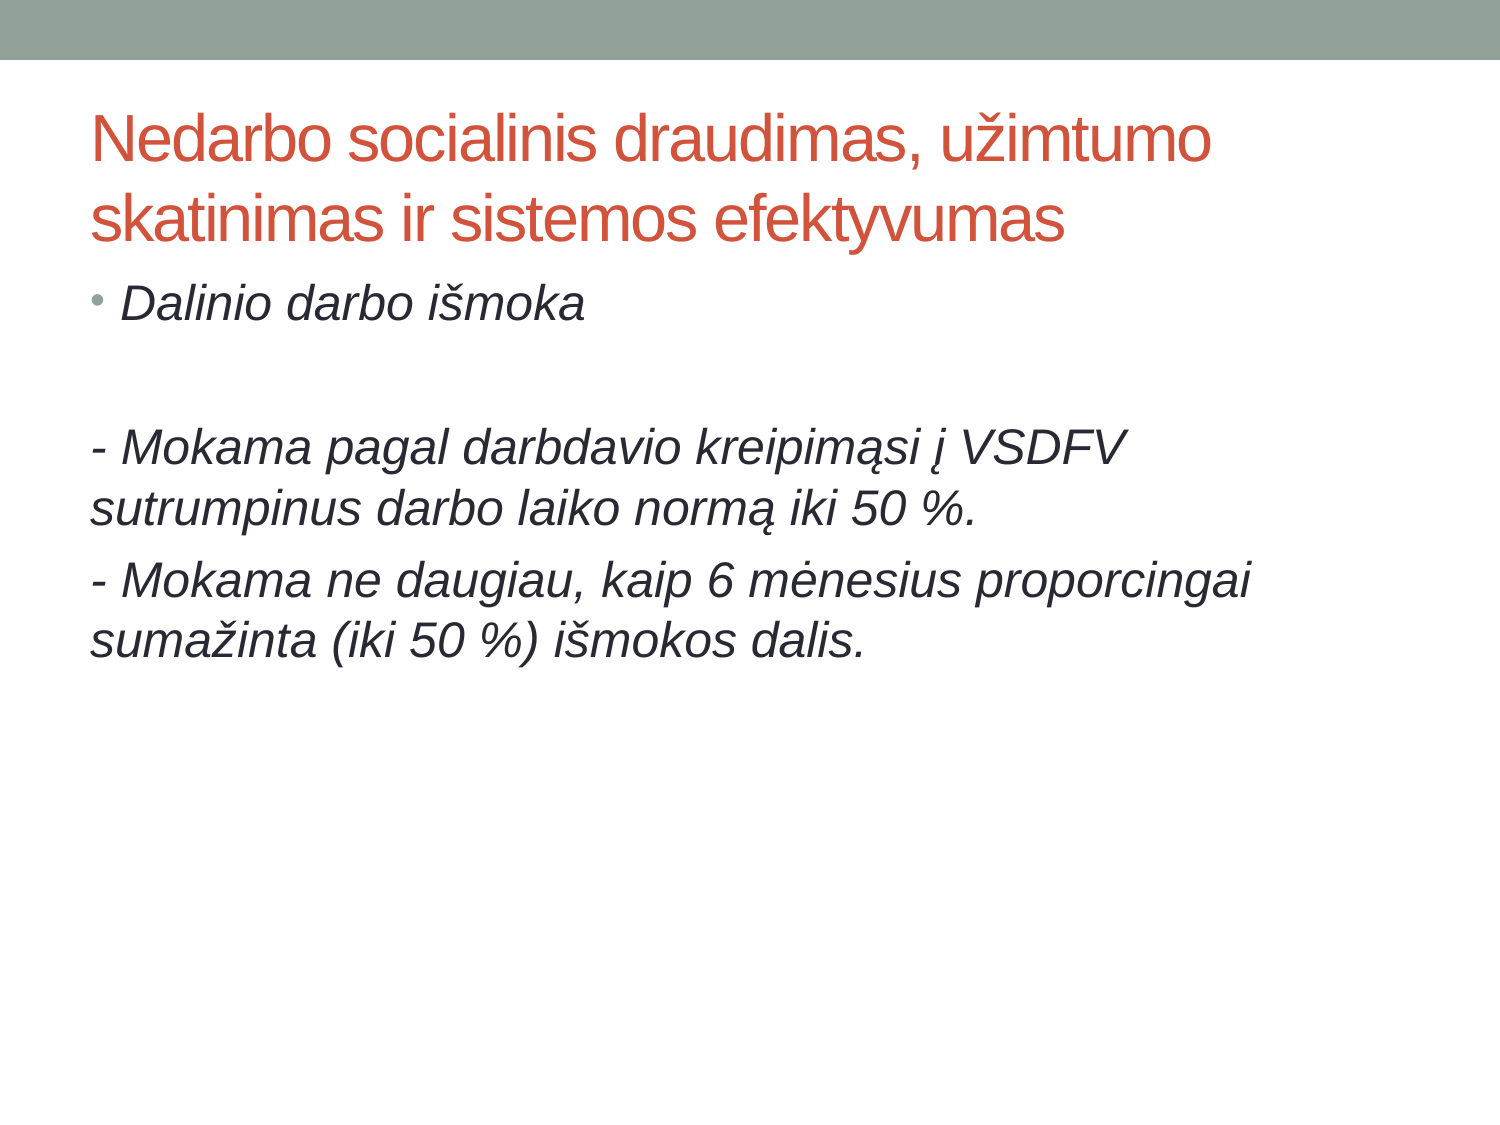

# Nedarbo socialinis draudimas, užimtumo skatinimas ir sistemos efektyvumas
Dalinio darbo išmoka
- Mokama pagal darbdavio kreipimąsi į VSDFV sutrumpinus darbo laiko normą iki 50 %.
- Mokama ne daugiau, kaip 6 mėnesius proporcingai sumažinta (iki 50 %) išmokos dalis.